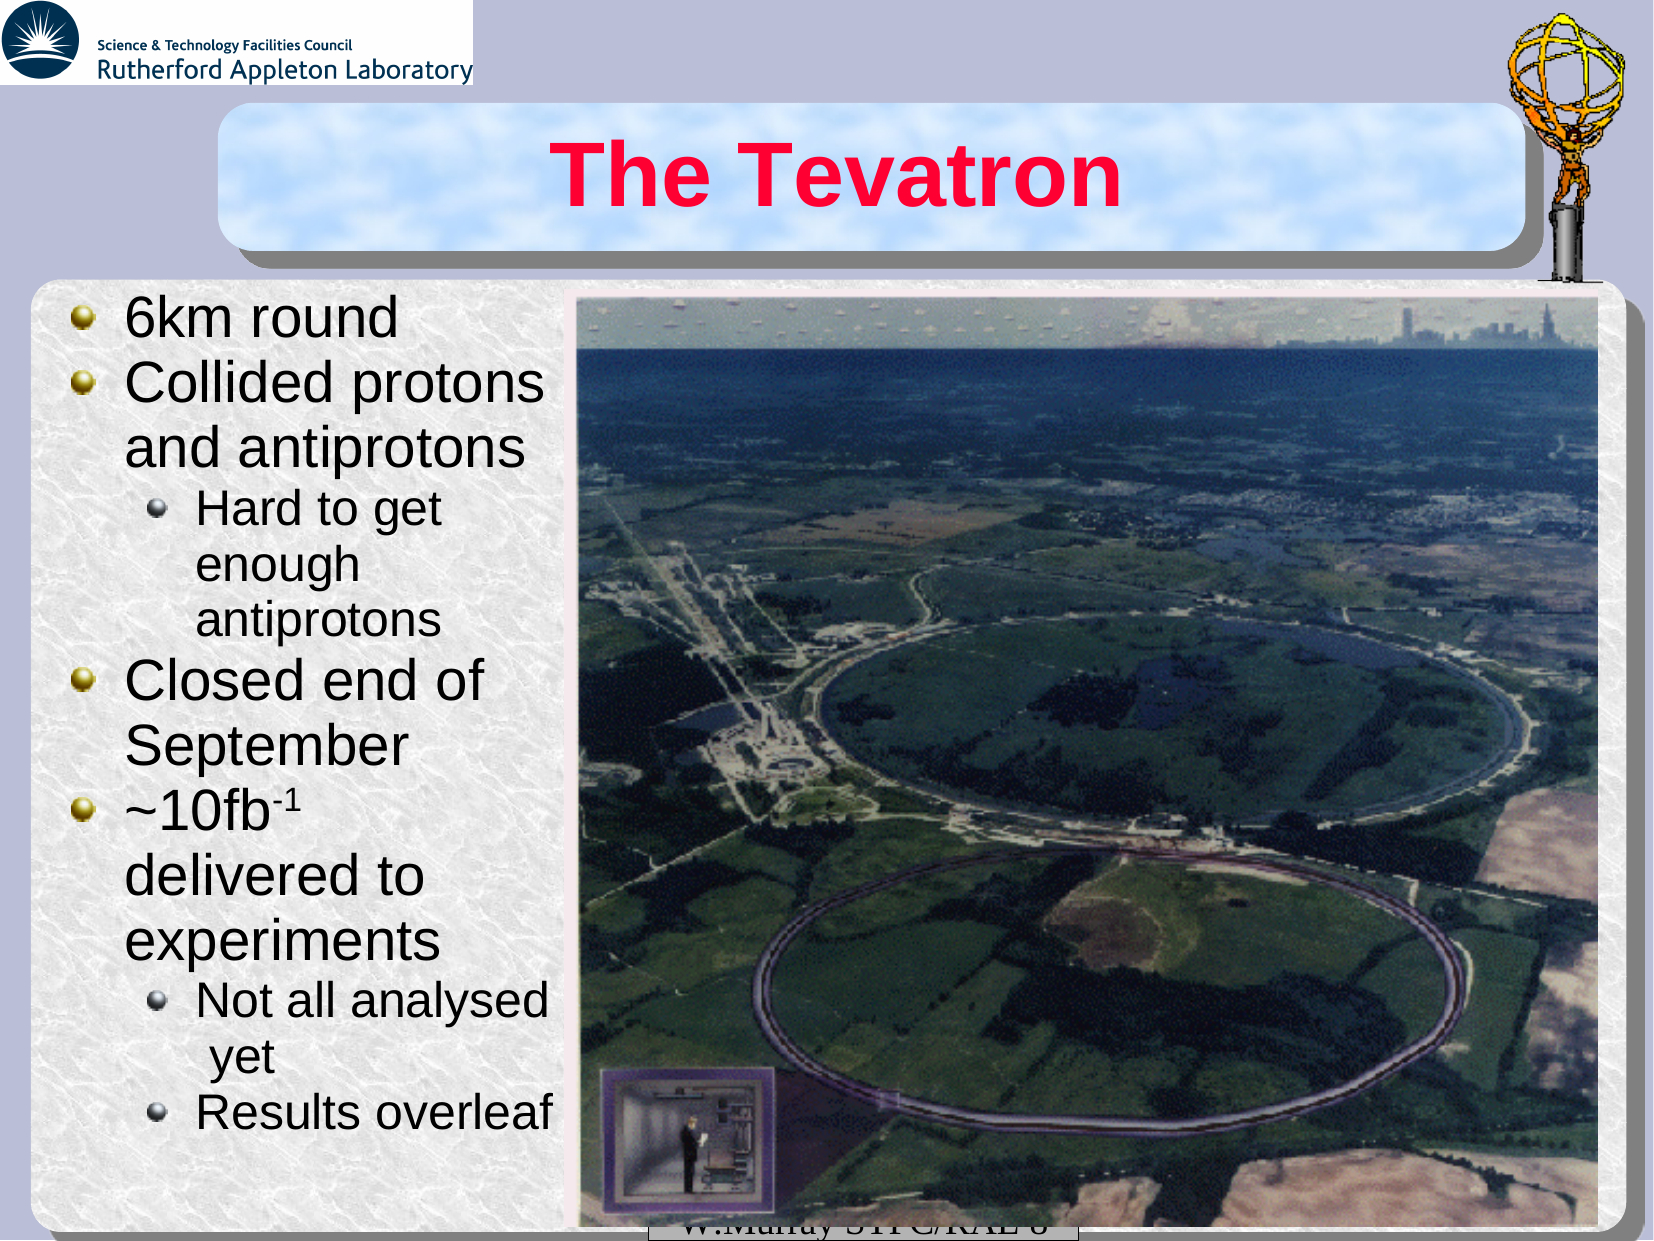

# The Tevatron
6km round
Collided protons and antiprotons
Hard to get enough antiprotons
Closed end of September
~10fb-1 delivered to experiments
Not all analysed yet
Results overleaf